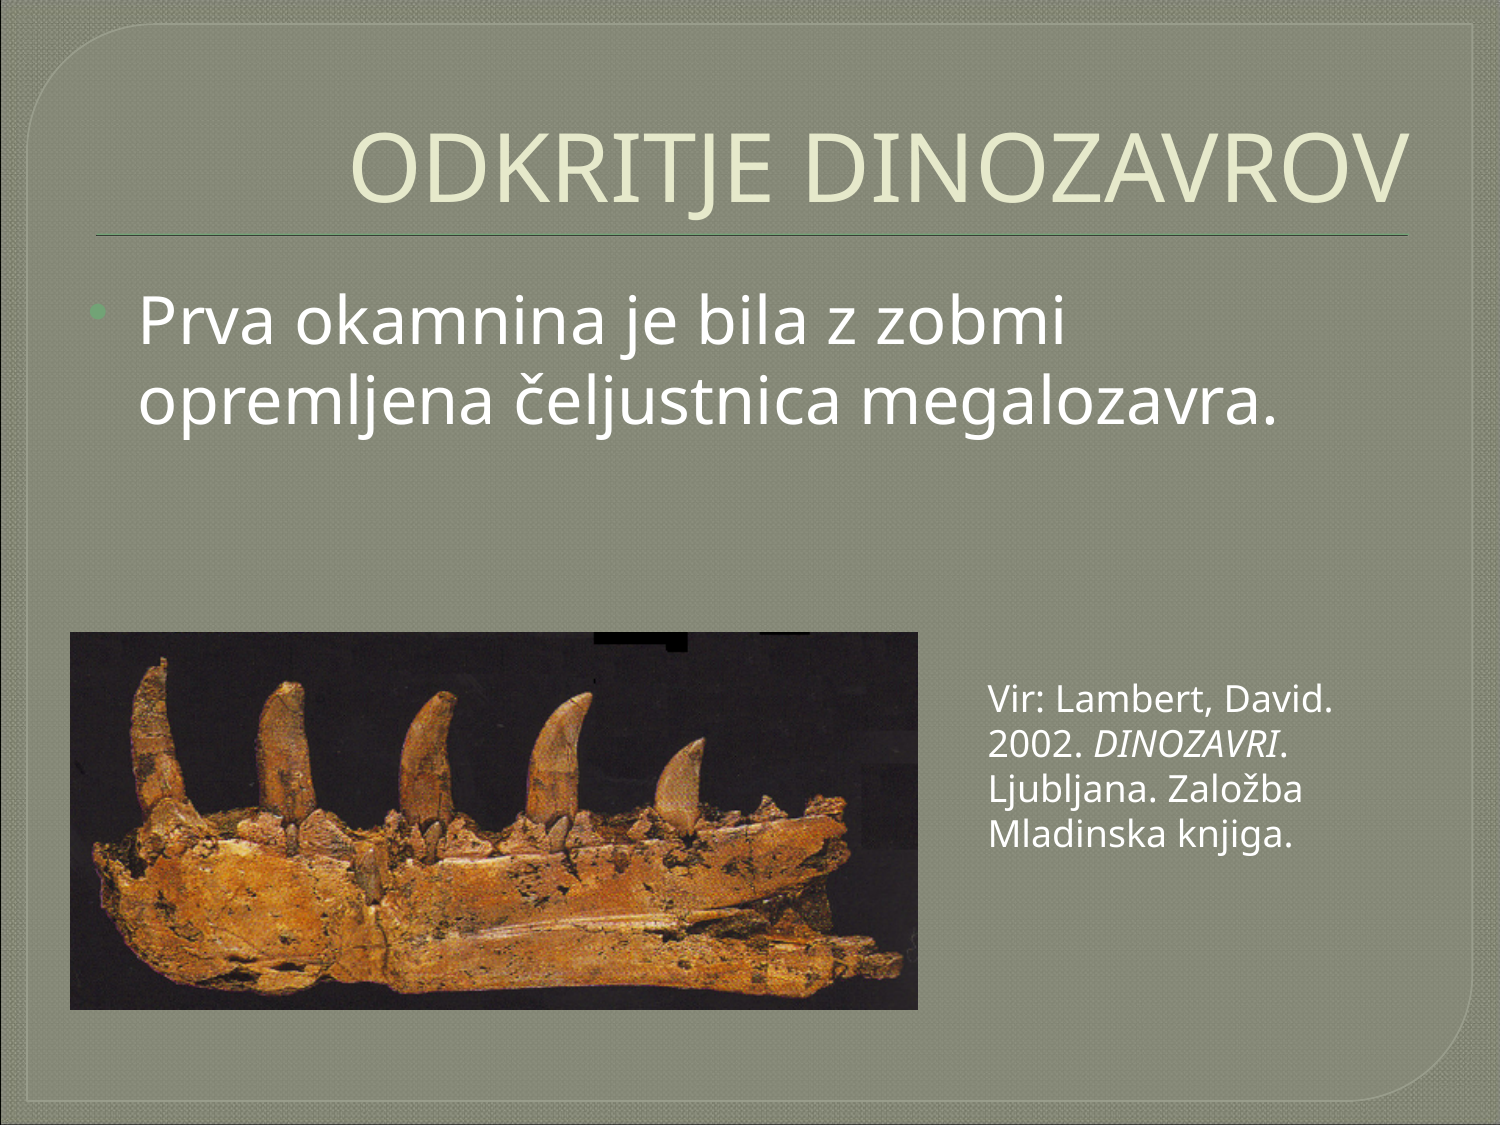

# ODKRITJE DINOZAVROV
Prva okamnina je bila z zobmi opremljena čeljustnica megalozavra.
Vir: Lambert, David. 2002. DINOZAVRI. Ljubljana. Založba Mladinska knjiga.